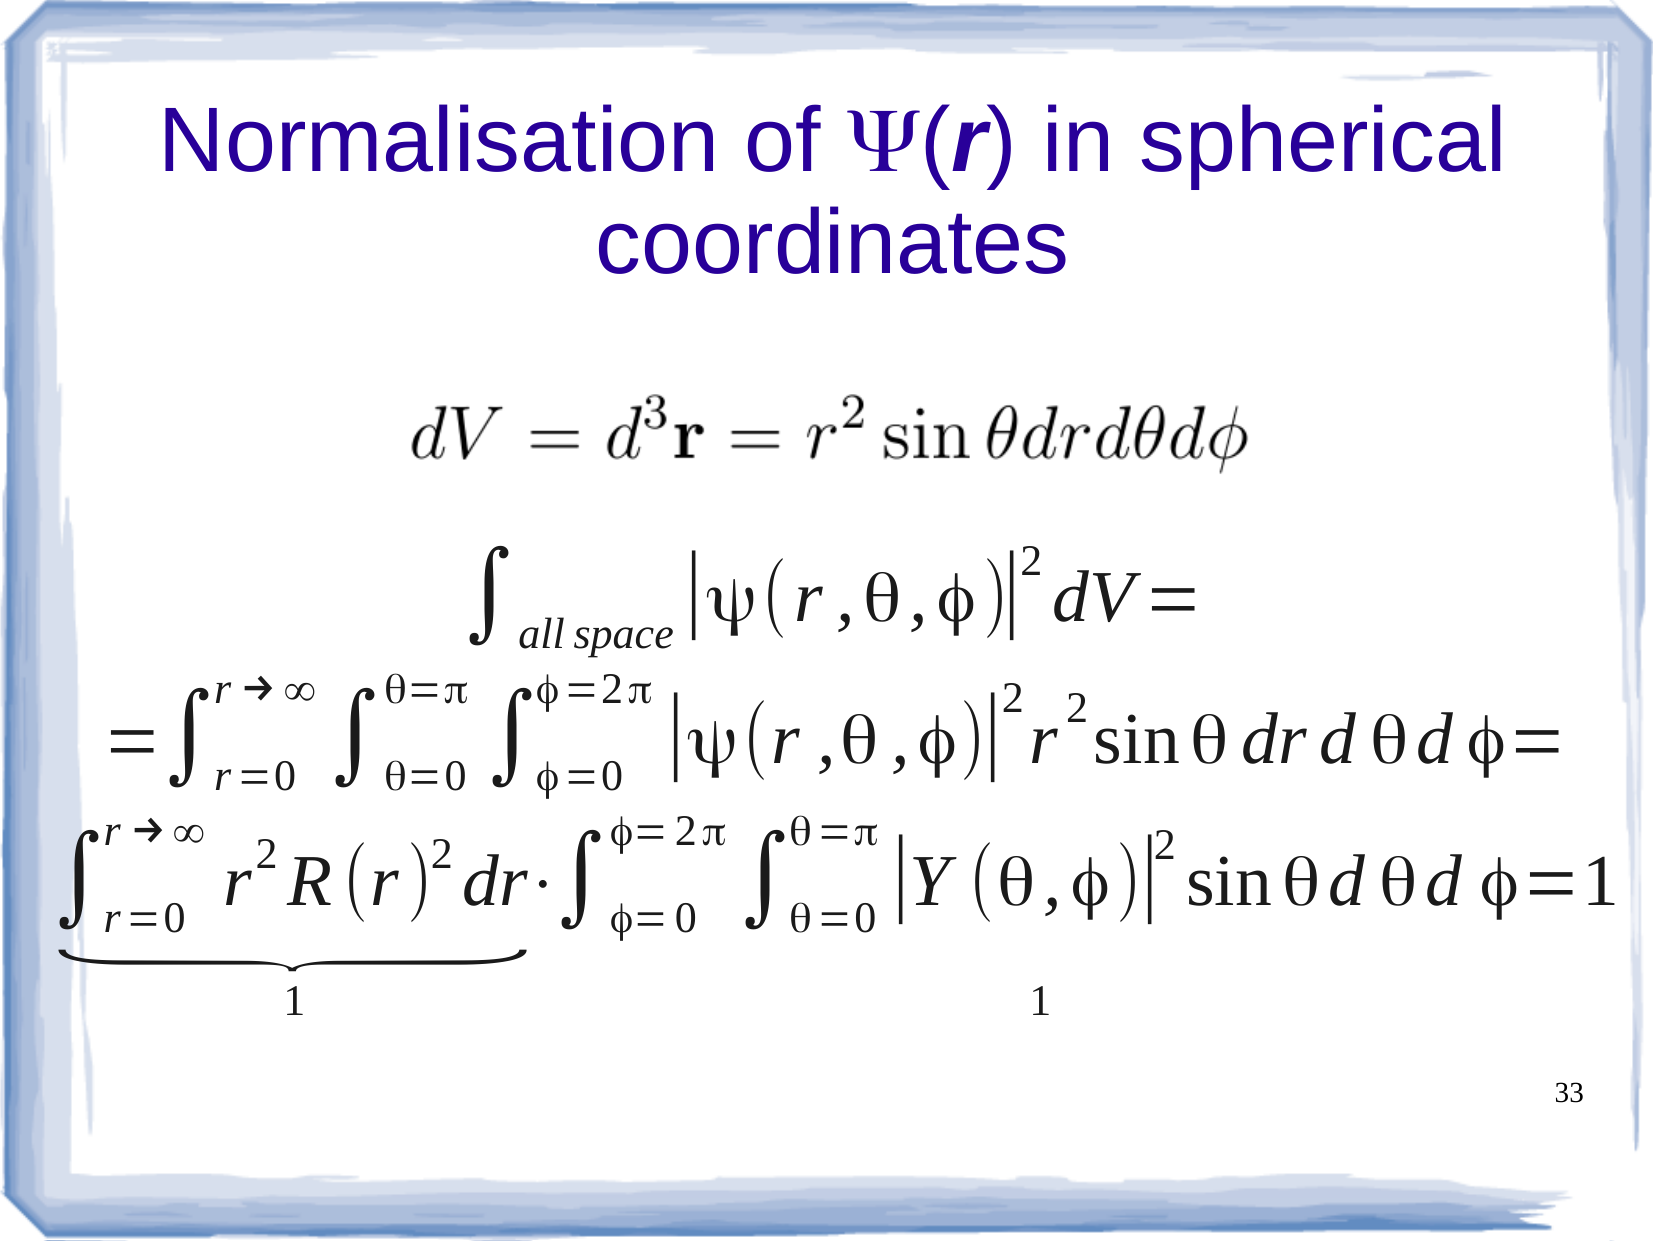

# Normalisation of Y(r) in spherical coordinates
33